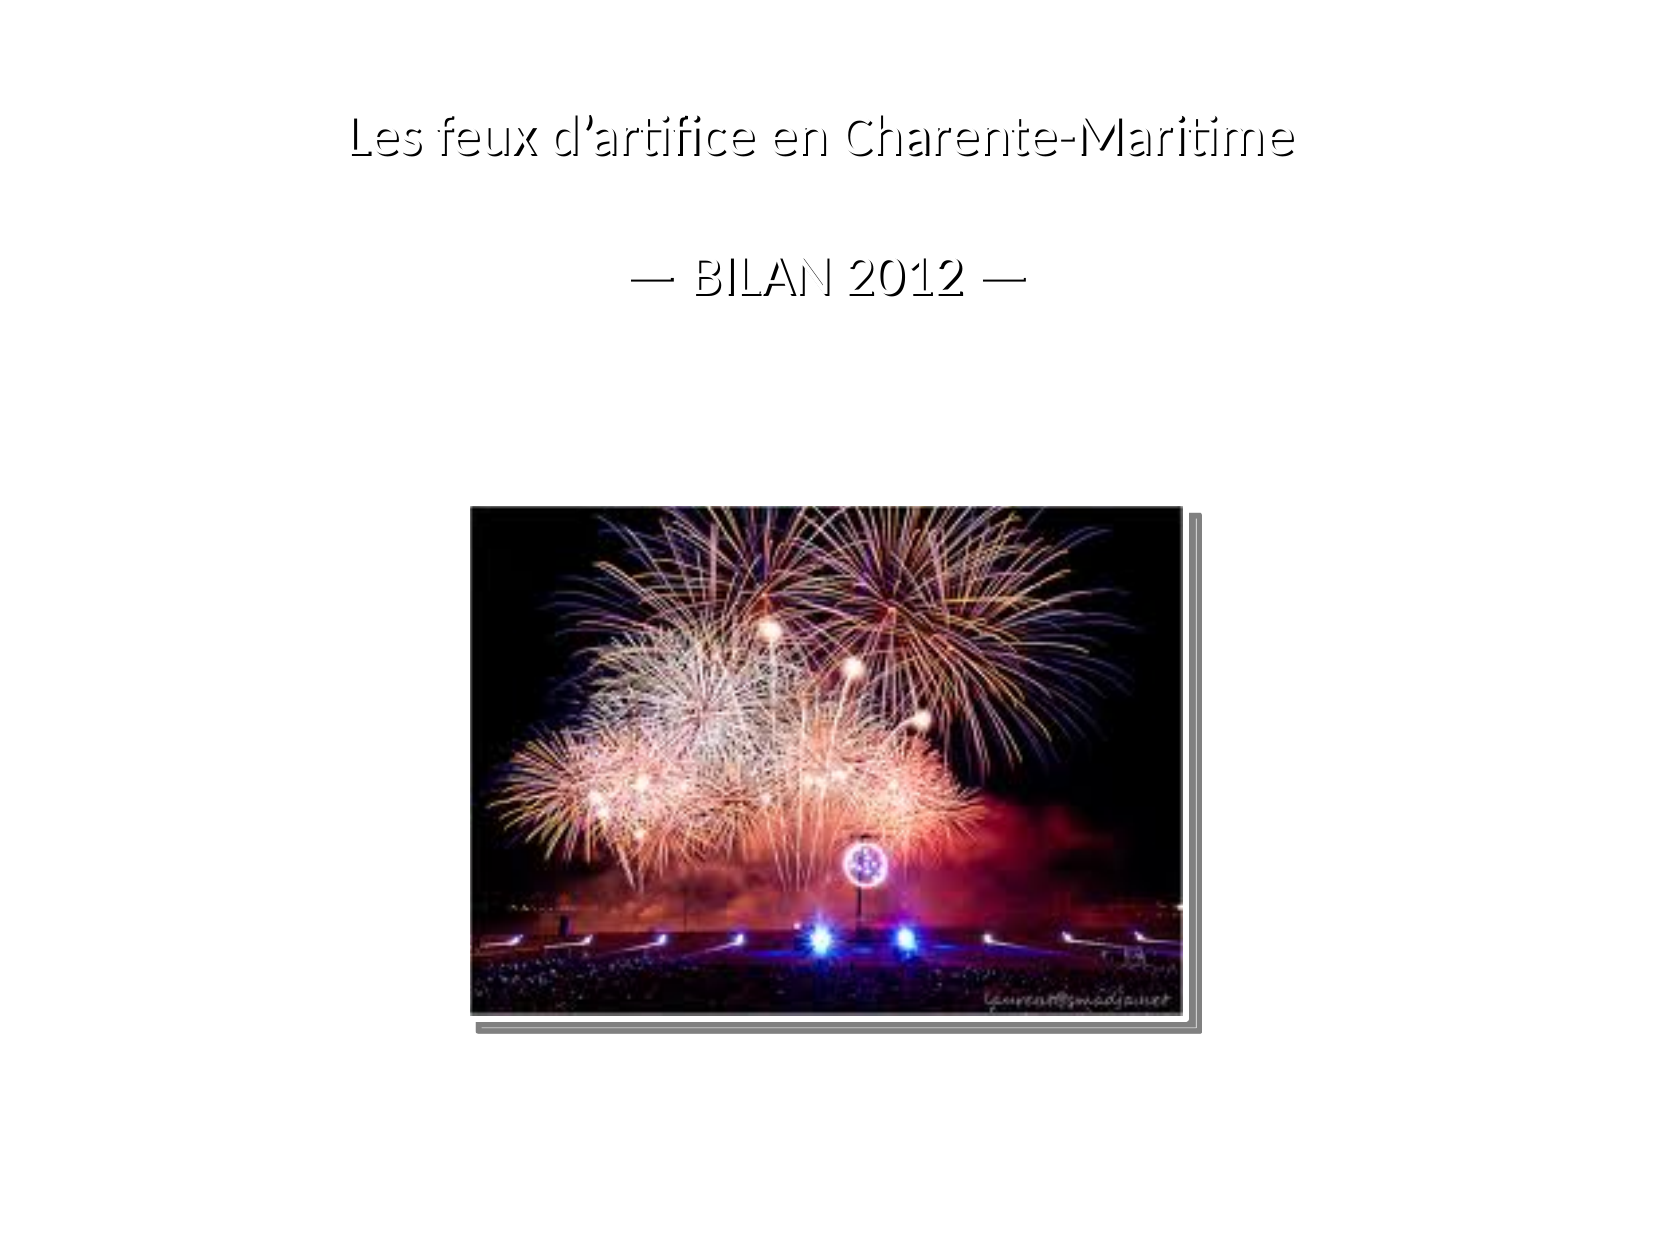

# Les feux d’artifice en Charente-Maritime — BILAN 2012 —
2